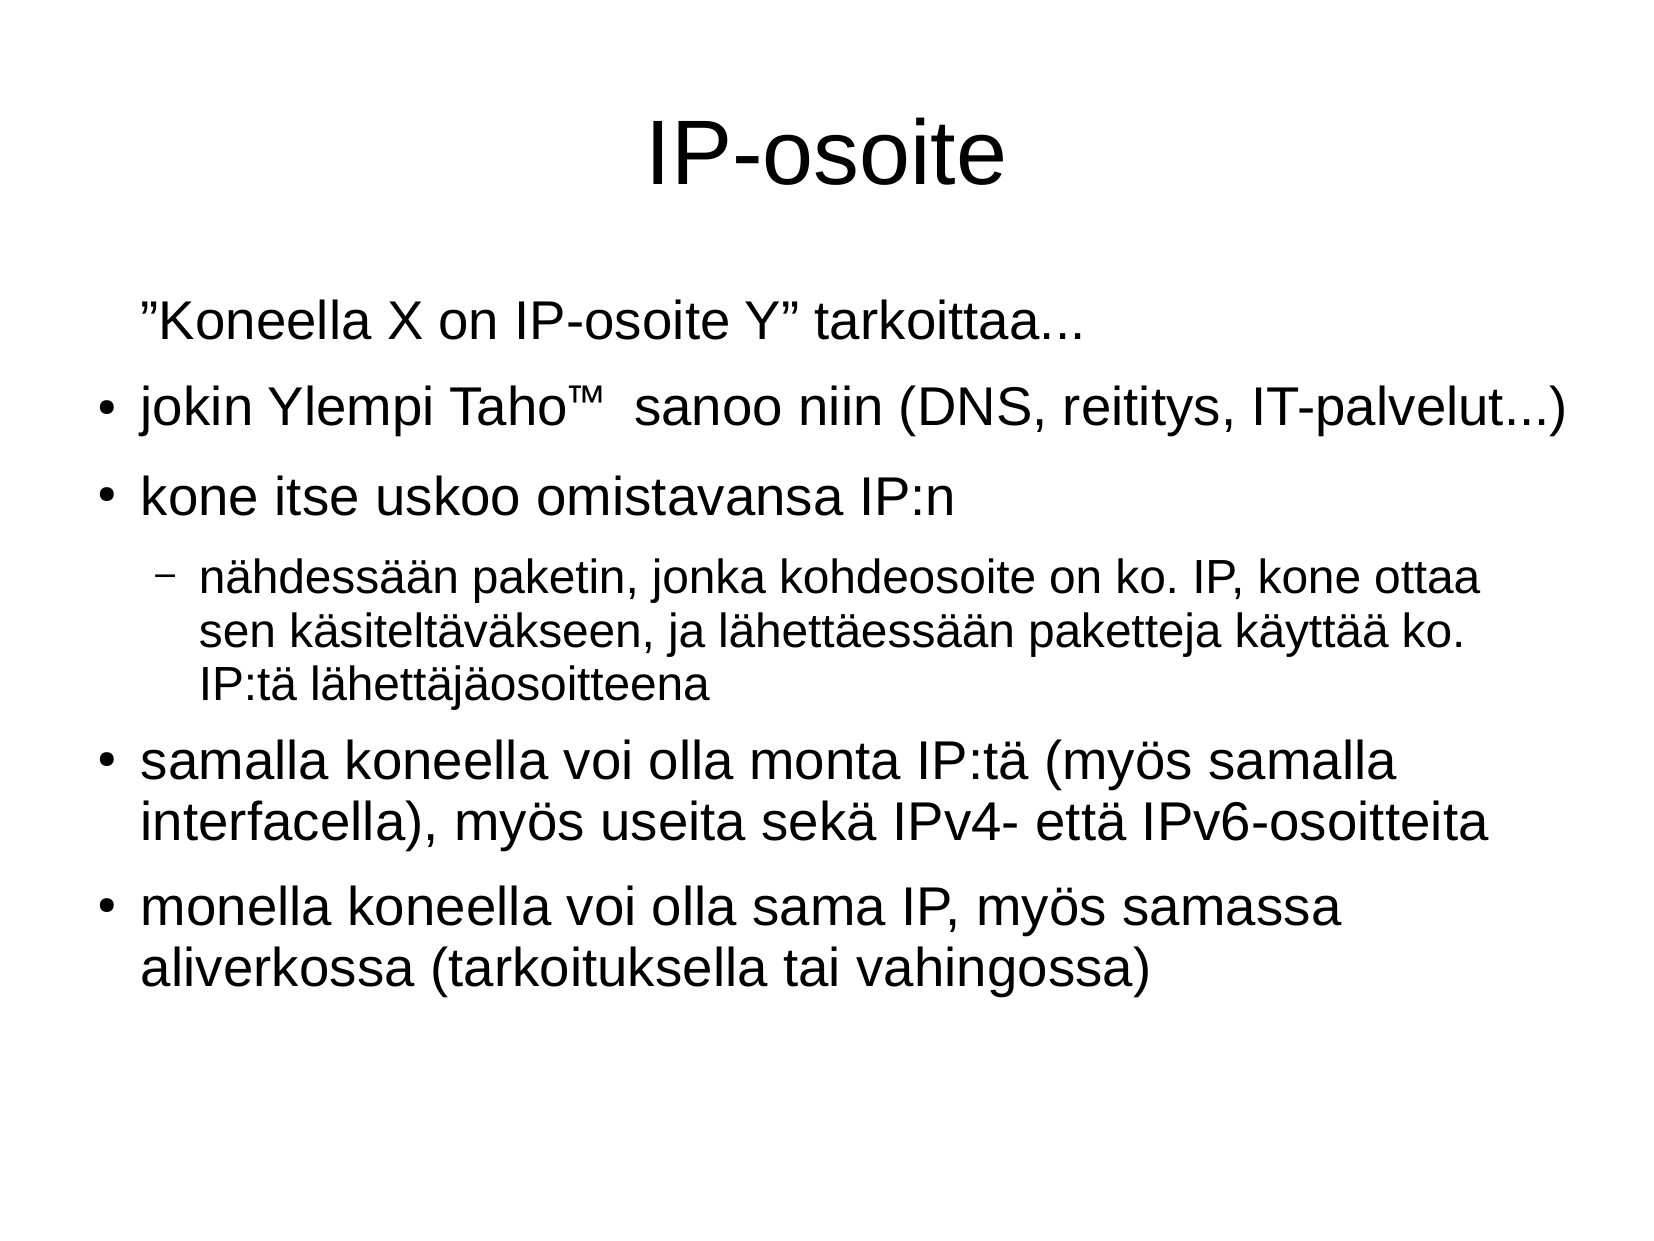

# IP-osoite
”Koneella X on IP-osoite Y” tarkoittaa...
jokin Ylempi Taho™ sanoo niin (DNS, reititys, IT-palvelut...)
kone itse uskoo omistavansa IP:n
nähdessään paketin, jonka kohdeosoite on ko. IP, kone ottaa sen käsiteltäväkseen, ja lähettäessään paketteja käyttää ko. IP:tä lähettäjäosoitteena
samalla koneella voi olla monta IP:tä (myös samalla interfacella), myös useita sekä IPv4- että IPv6-osoitteita
monella koneella voi olla sama IP, myös samassa aliverkossa (tarkoituksella tai vahingossa)